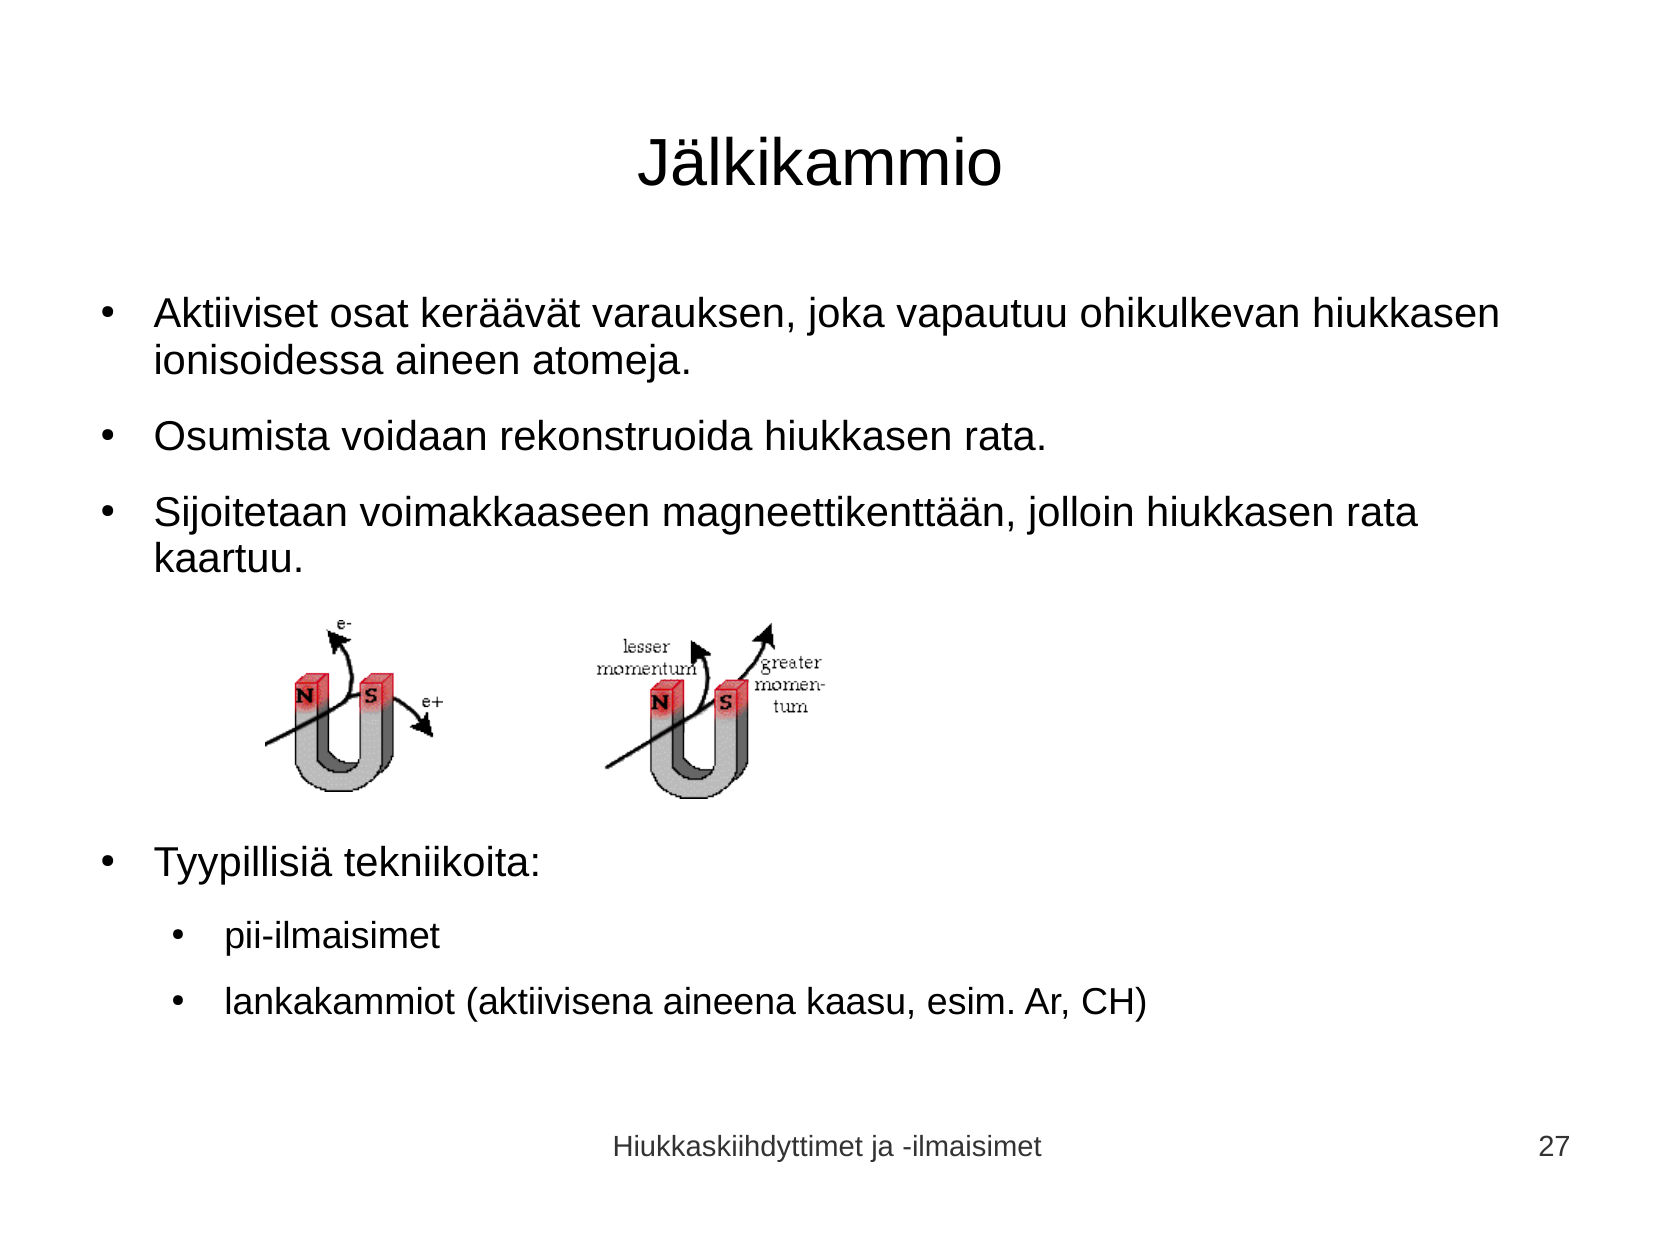

# Jälkikammio
Aktiiviset osat keräävät varauksen, joka vapautuu ohikulkevan hiukkasen ionisoidessa aineen atomeja.
Osumista voidaan rekonstruoida hiukkasen rata.
Sijoitetaan voimakkaaseen magneettikenttään, jolloin hiukkasen rata kaartuu.
Tyypillisiä tekniikoita:
pii-ilmaisimet
lankakammiot (aktiivisena aineena kaasu, esim. Ar, CH)
Hiukkaskiihdyttimet ja -ilmaisimet
27